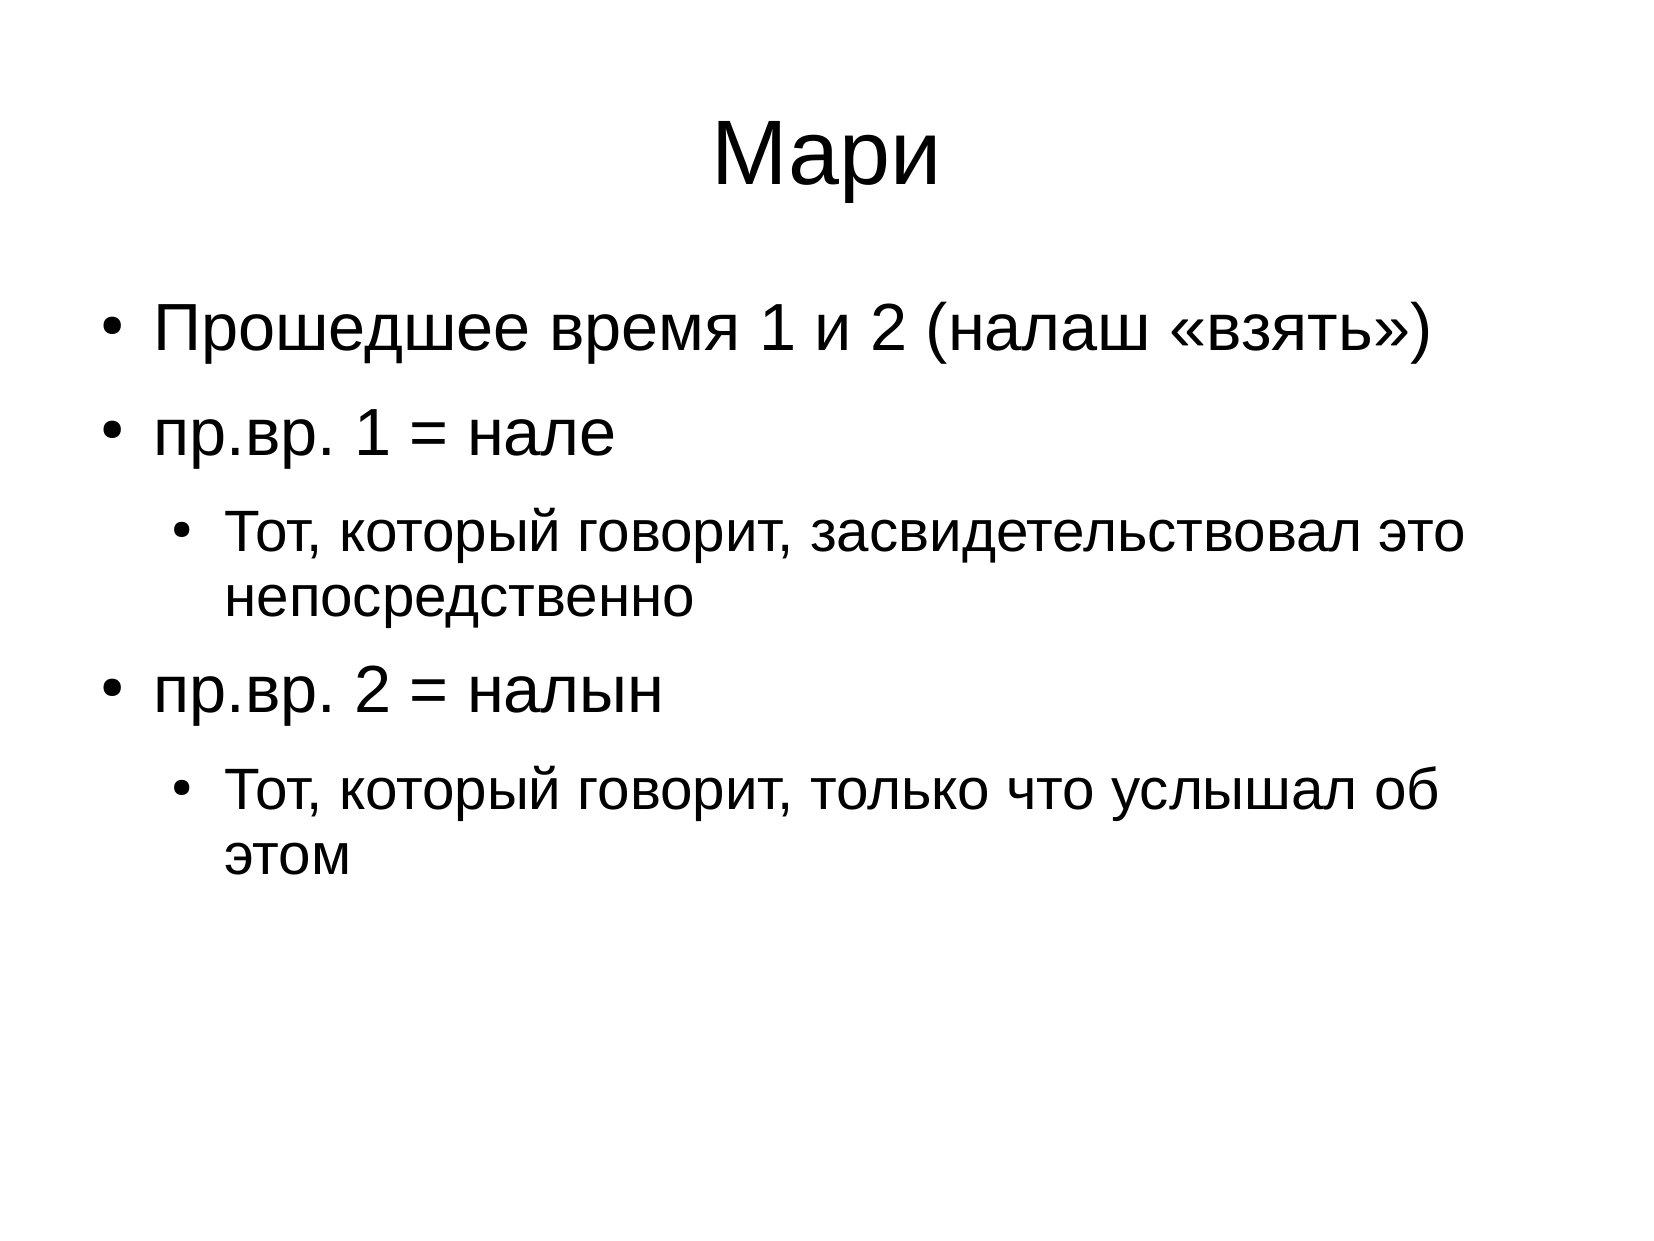

# Мари
Прошедшее время 1 и 2 (налаш «взять»)
пр.вр. 1 = нале
Тот, который говорит, засвидетельствовал это непосредственно
пр.вр. 2 = налын
Тот, который говорит, только что услышал об этом